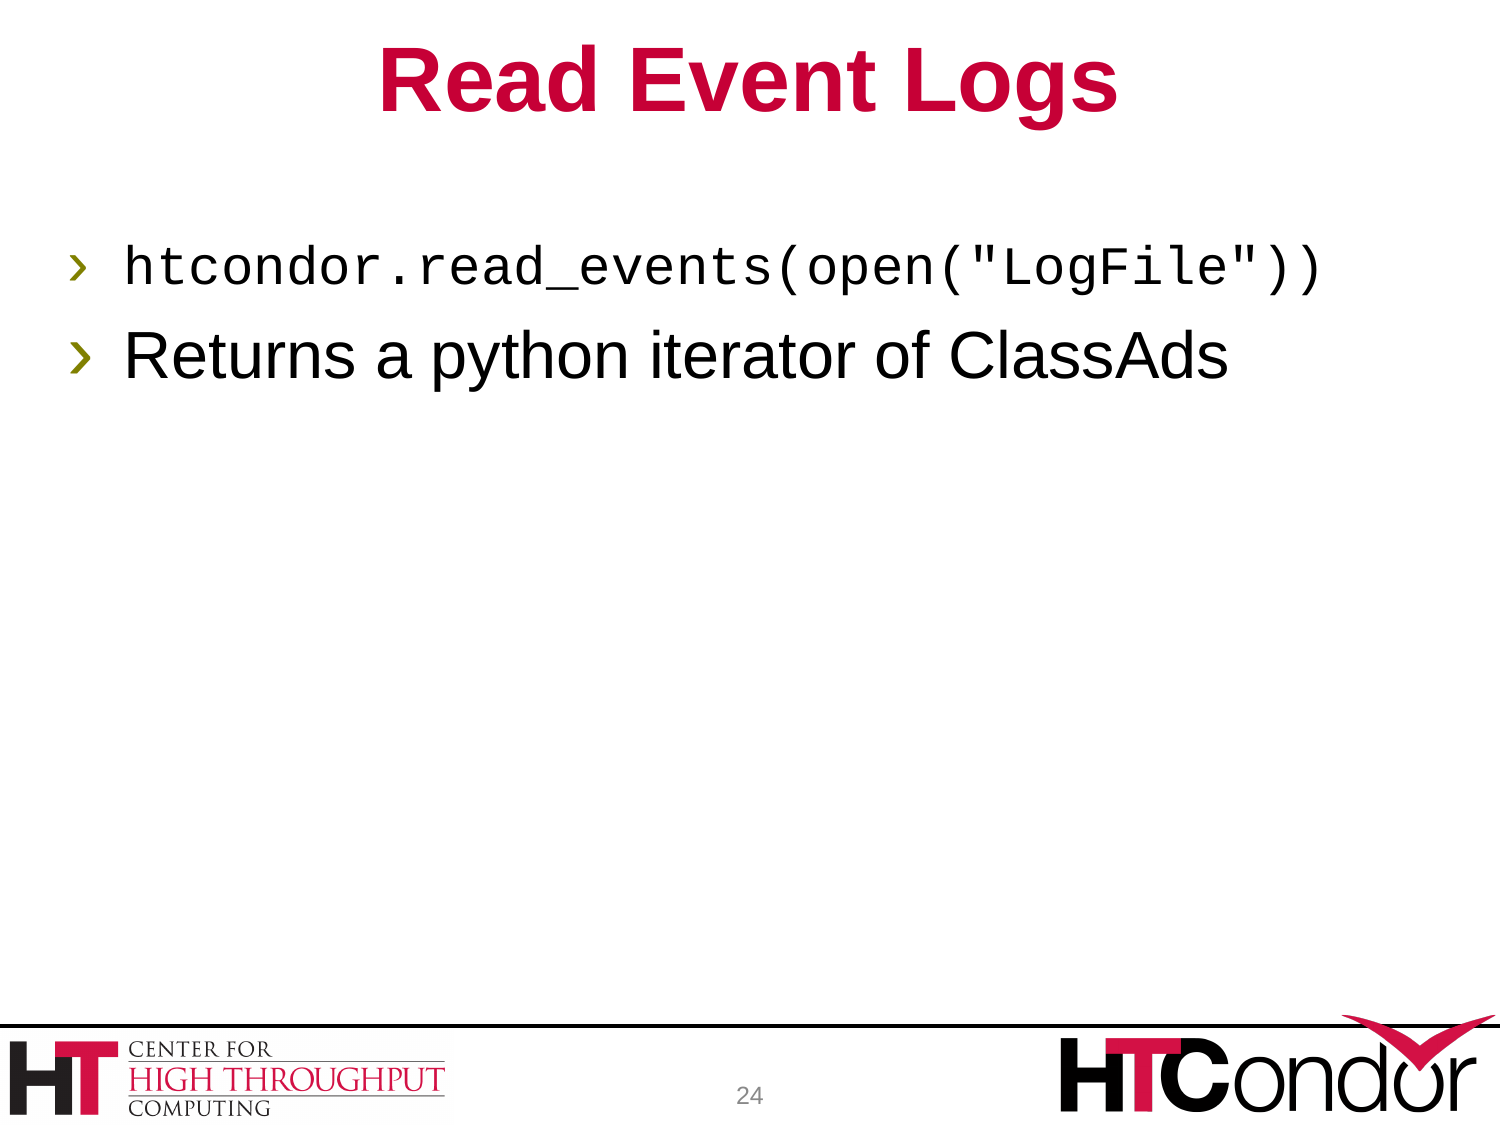

# Read Event Logs
htcondor.​read_events(open("LogFile")​)
Returns a python iterator of ClassAds